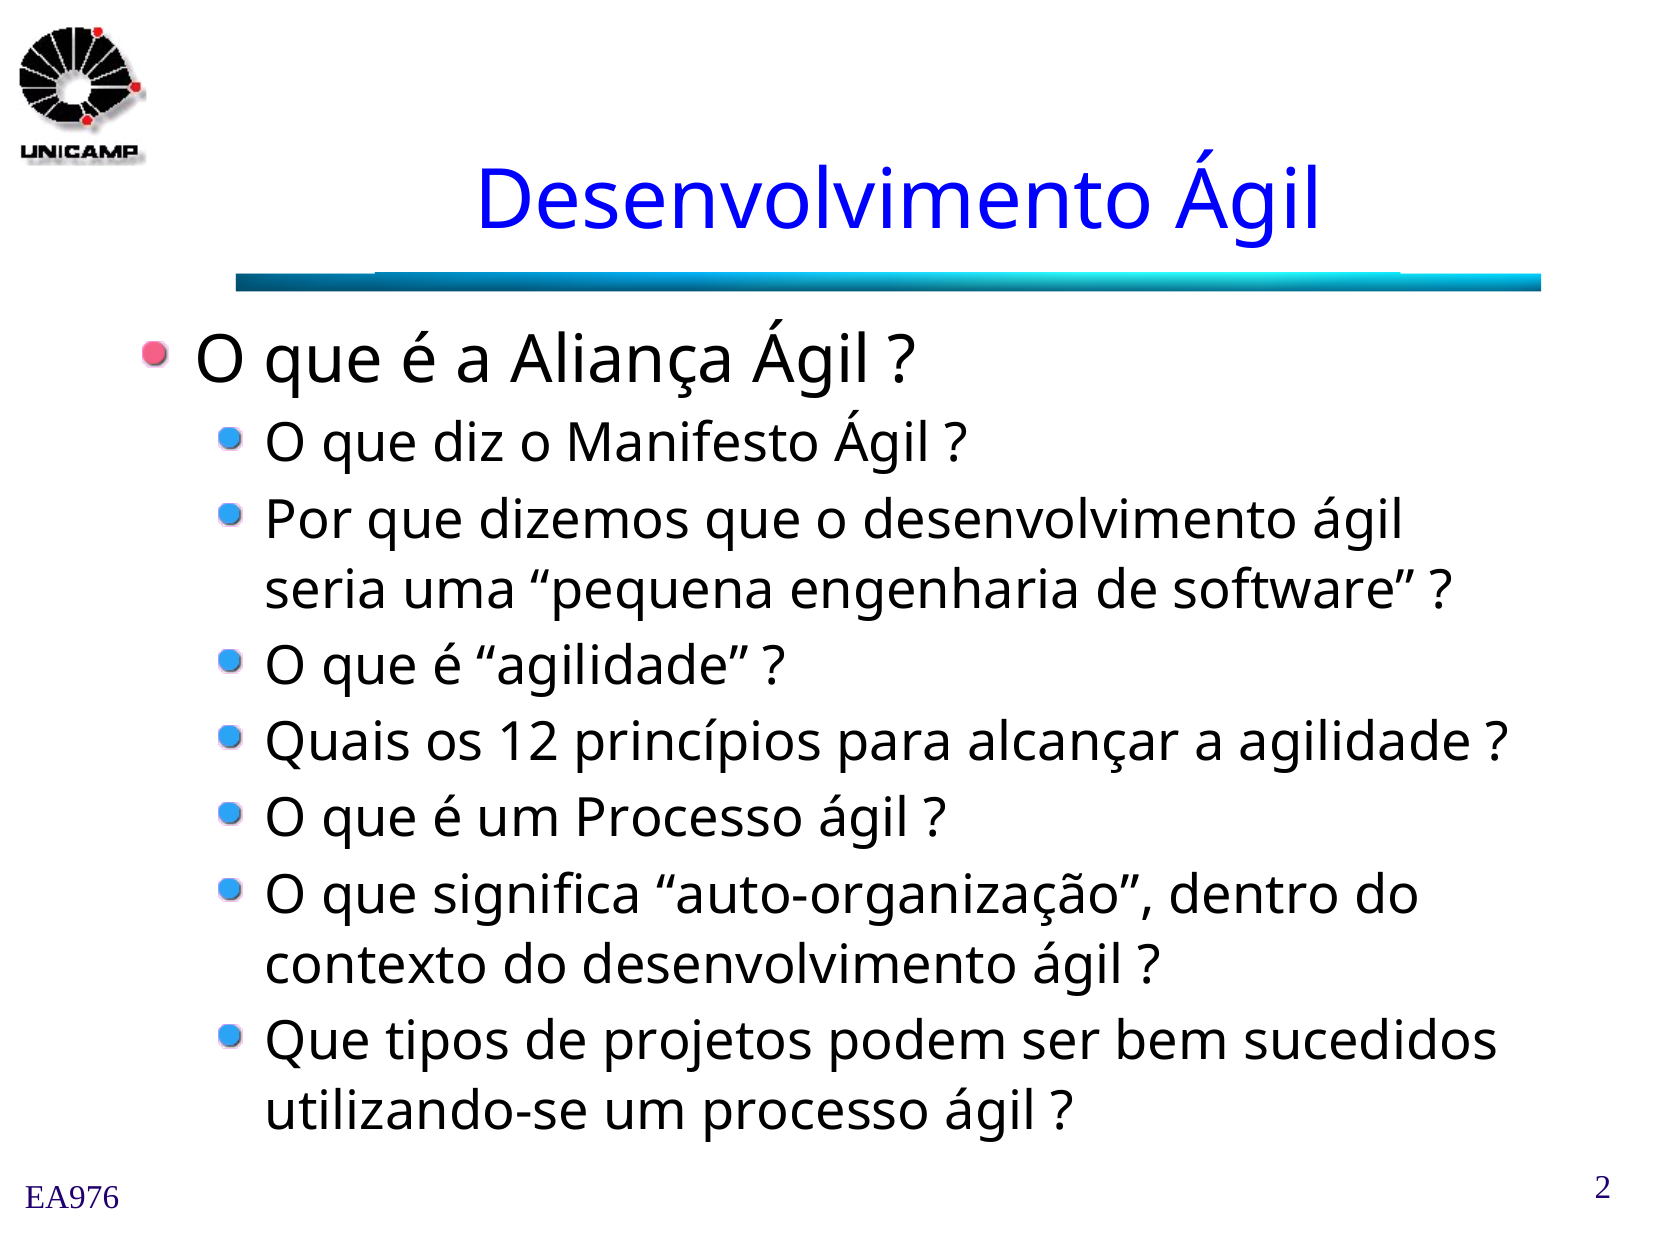

# Desenvolvimento Ágil
O que é a Aliança Ágil ?
O que diz o Manifesto Ágil ?
Por que dizemos que o desenvolvimento ágil seria uma “pequena engenharia de software” ?
O que é “agilidade” ?
Quais os 12 princípios para alcançar a agilidade ?
O que é um Processo ágil ?
O que significa “auto-organização”, dentro do contexto do desenvolvimento ágil ?
Que tipos de projetos podem ser bem sucedidos utilizando-se um processo ágil ?
2